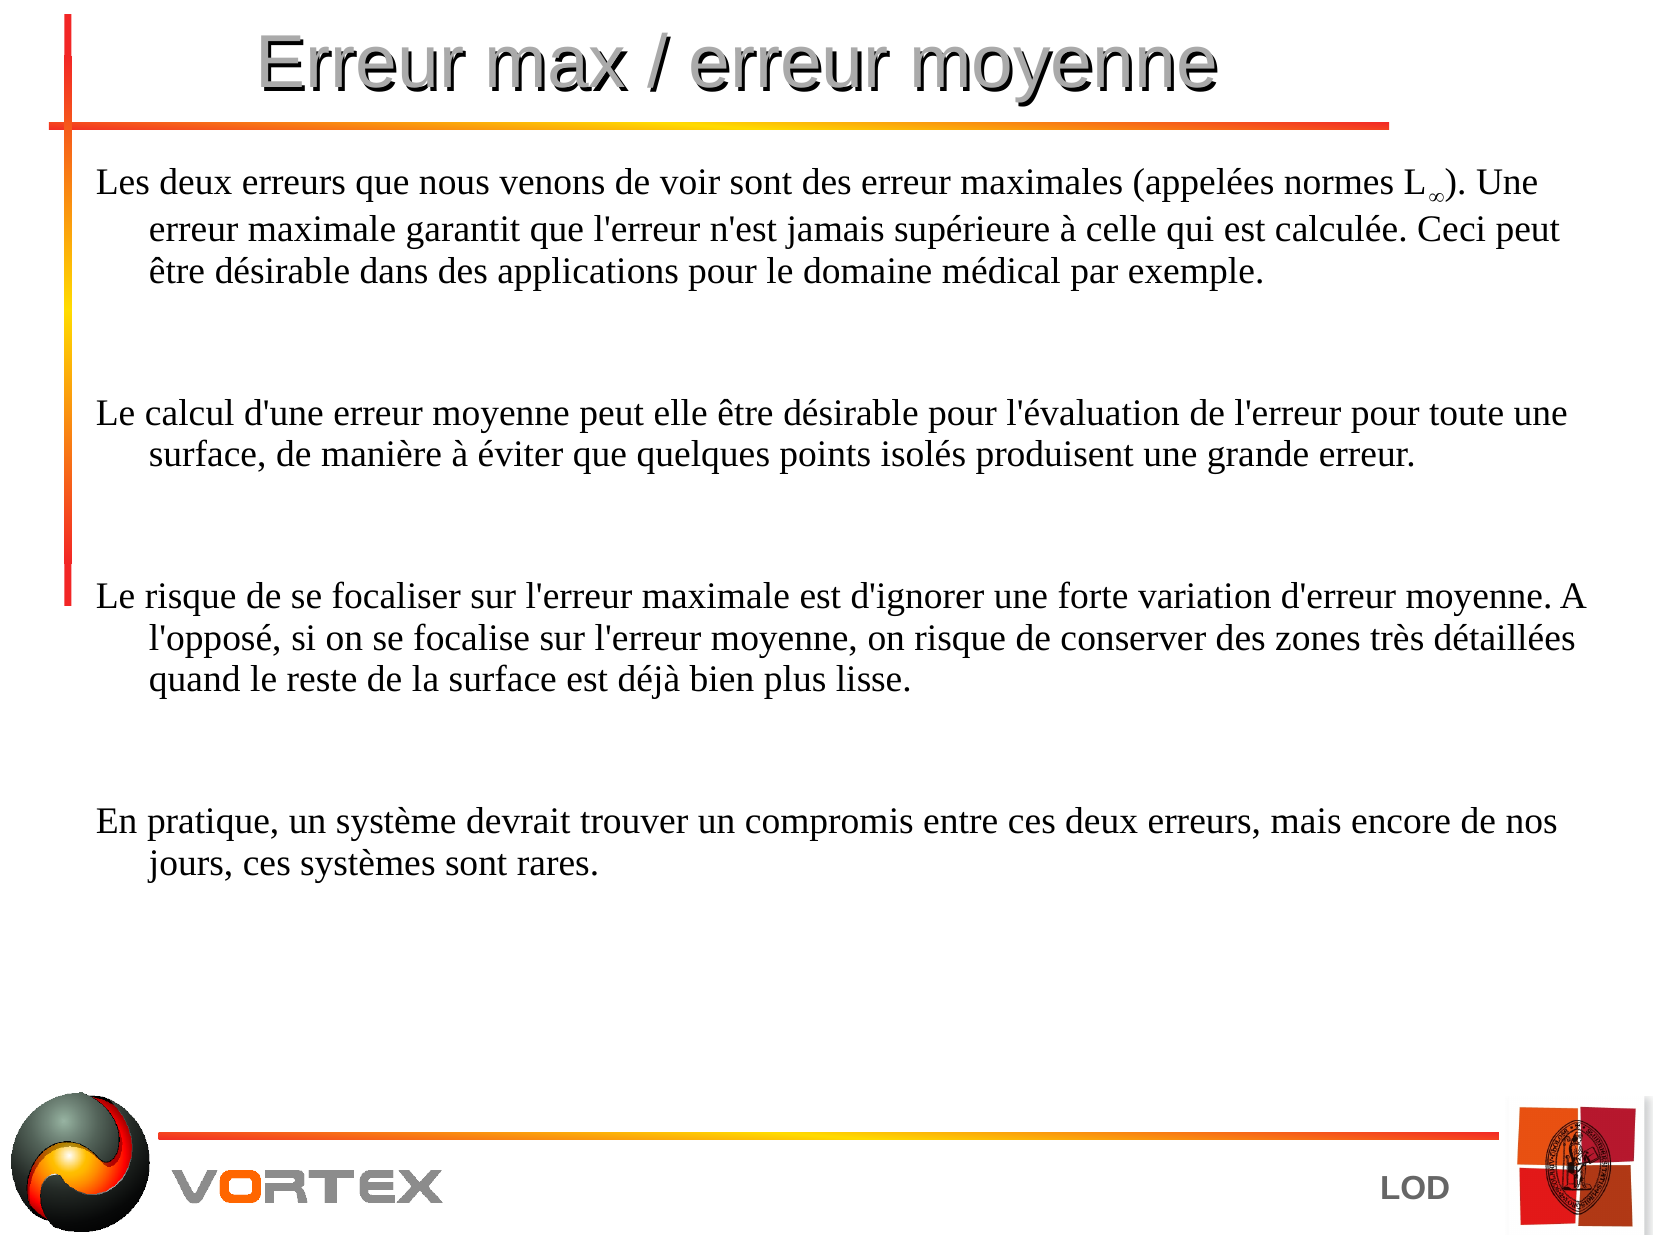

# Erreur max / erreur moyenne
Les deux erreurs que nous venons de voir sont des erreur maximales (appelées normes L). Une erreur maximale garantit que l'erreur n'est jamais supérieure à celle qui est calculée. Ceci peut être désirable dans des applications pour le domaine médical par exemple.
Le calcul d'une erreur moyenne peut elle être désirable pour l'évaluation de l'erreur pour toute une surface, de manière à éviter que quelques points isolés produisent une grande erreur.
Le risque de se focaliser sur l'erreur maximale est d'ignorer une forte variation d'erreur moyenne. A l'opposé, si on se focalise sur l'erreur moyenne, on risque de conserver des zones très détaillées quand le reste de la surface est déjà bien plus lisse.
En pratique, un système devrait trouver un compromis entre ces deux erreurs, mais encore de nos jours, ces systèmes sont rares.